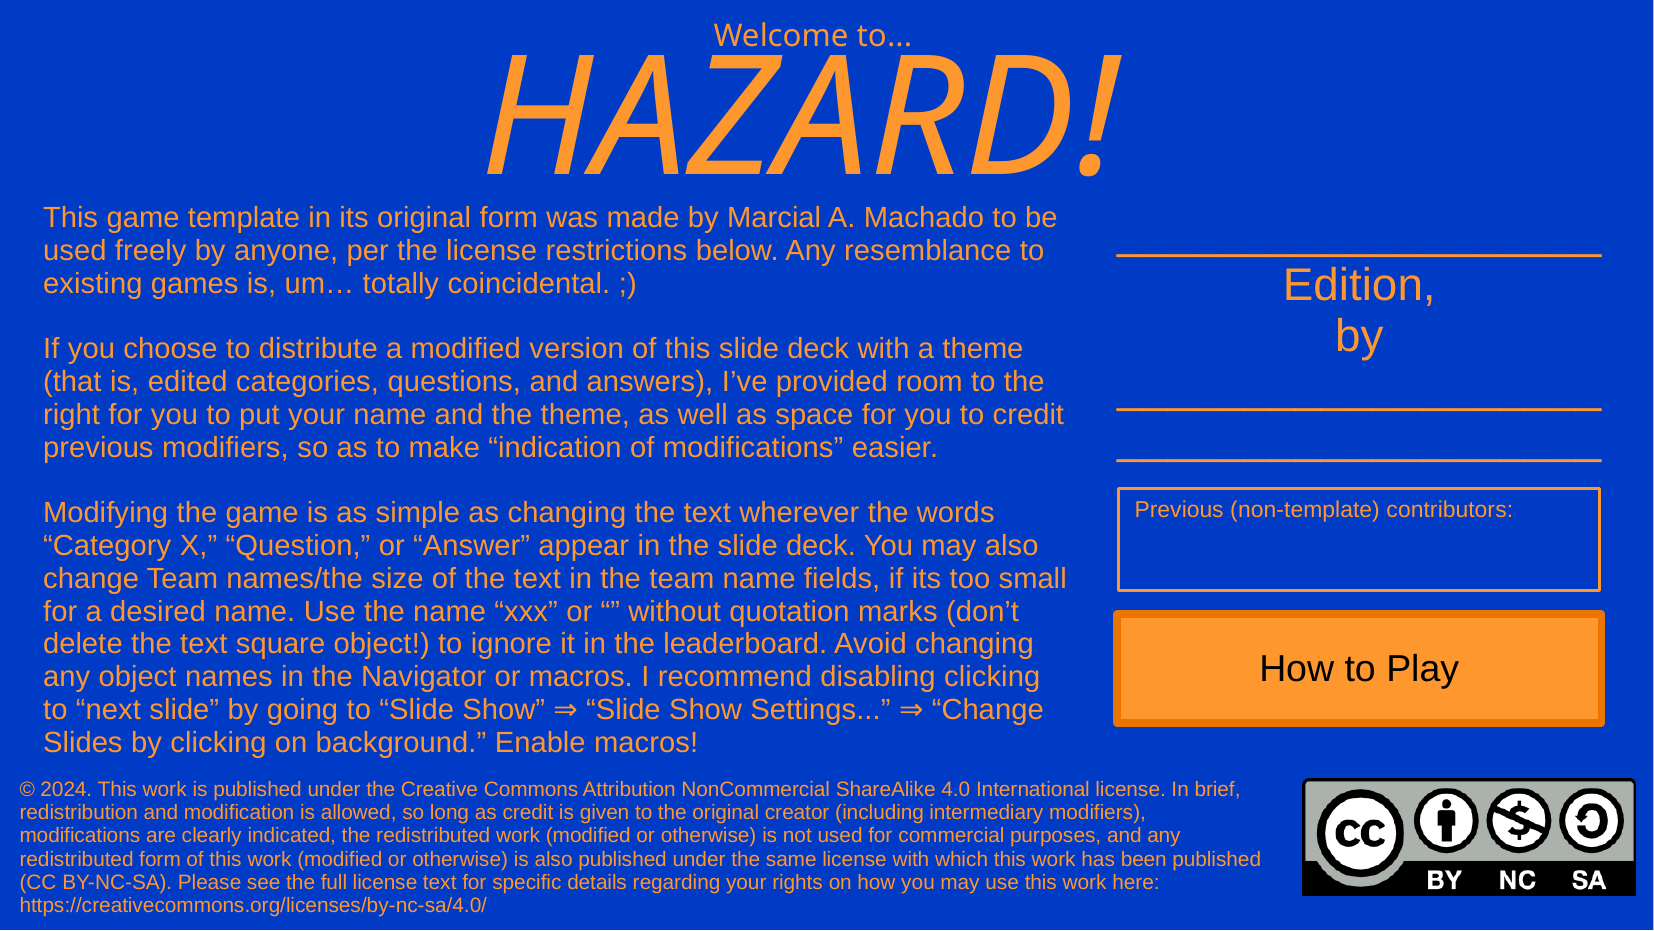

HAZARD!
Welcome to...
This game template in its original form was made by Marcial A. Machado to be used freely by anyone, per the license restrictions below. Any resemblance to existing games is, um… totally coincidental. ;)
If you choose to distribute a modified version of this slide deck with a theme (that is, edited categories, questions, and answers), I’ve provided room to the right for you to put your name and the theme, as well as space for you to credit previous modifiers, so as to make “indication of modifications” easier.
Modifying the game is as simple as changing the text wherever the words “Category X,” “Question,” or “Answer” appear in the slide deck. You may also change Team names/the size of the text in the team name fields, if its too small for a desired name. Use the name “xxx” or “” without quotation marks (don’t delete the text square object!) to ignore it in the leaderboard. Avoid changing any object names in the Navigator or macros. I recommend disabling clicking to “next slide” by going to “Slide Show” ⇒ “Slide Show Settings...” ⇒ “Change Slides by clicking on background.” Enable macros!
___________________
Edition,
by
___________________
___________________
Previous (non-template) contributors:
How to Play
©️ 2024. This work is published under the Creative Commons Attribution NonCommercial ShareAlike 4.0 International license. In brief, redistribution and modification is allowed, so long as credit is given to the original creator (including intermediary modifiers), modifications are clearly indicated, the redistributed work (modified or otherwise) is not used for commercial purposes, and any redistributed form of this work (modified or otherwise) is also published under the same license with which this work has been published (CC BY-NC-SA). Please see the full license text for specific details regarding your rights on how you may use this work here: https://creativecommons.org/licenses/by-nc-sa/4.0/